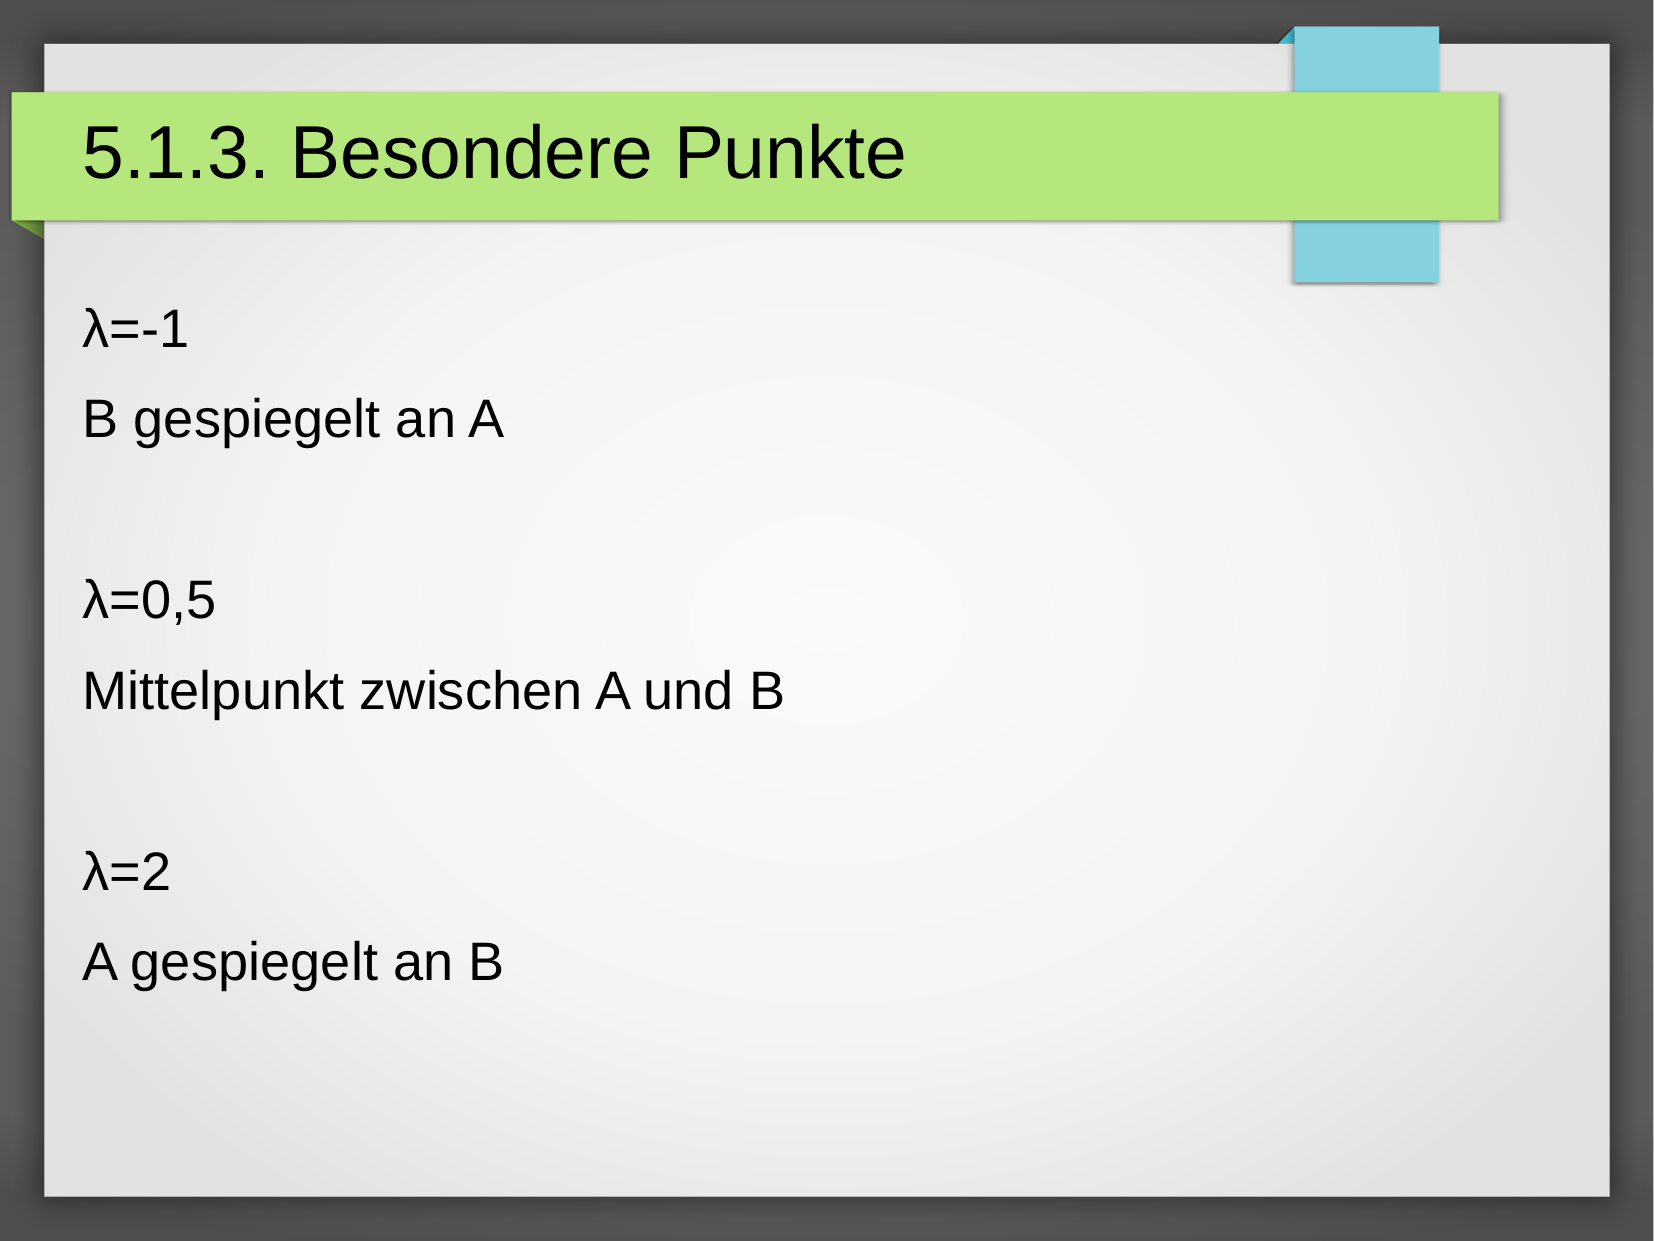

# 5.1.3. Besondere Punkte
λ=-1
B gespiegelt an A
λ=0,5
Mittelpunkt zwischen A und B
λ=2
A gespiegelt an B